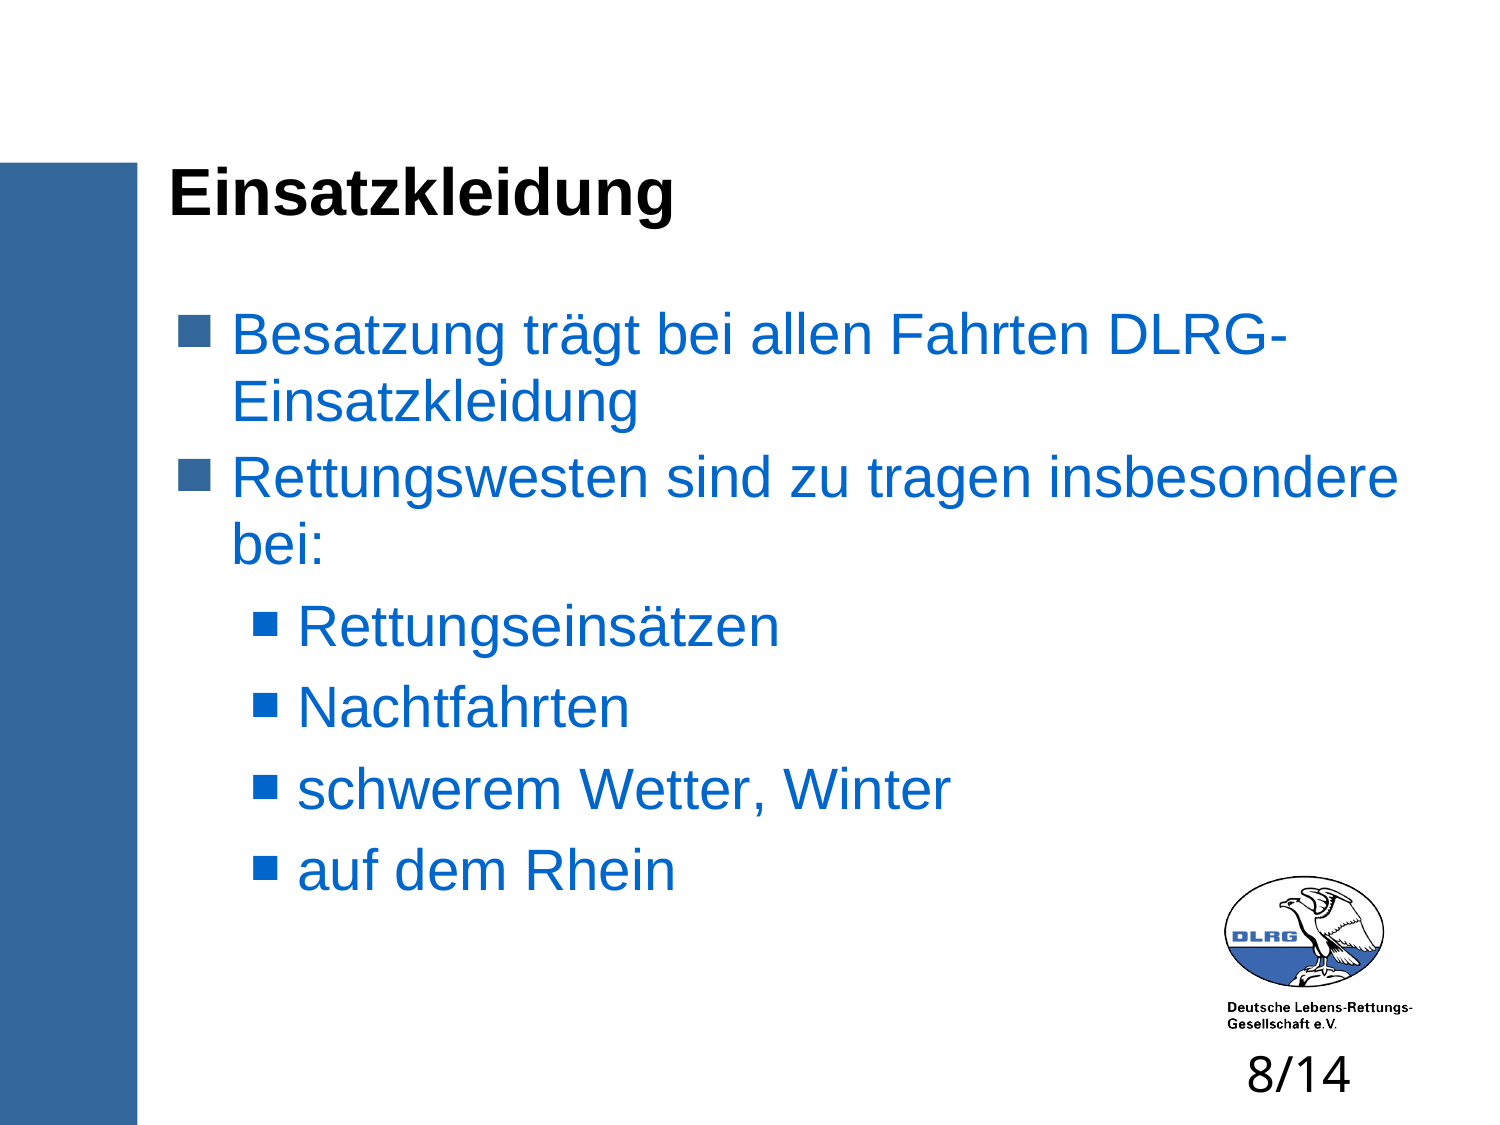

# Einsatzkleidung
Besatzung trägt bei allen Fahrten DLRG-Einsatzkleidung
Rettungswesten sind zu tragen insbesondere bei:
Rettungseinsätzen
Nachtfahrten
schwerem Wetter, Winter
auf dem Rhein